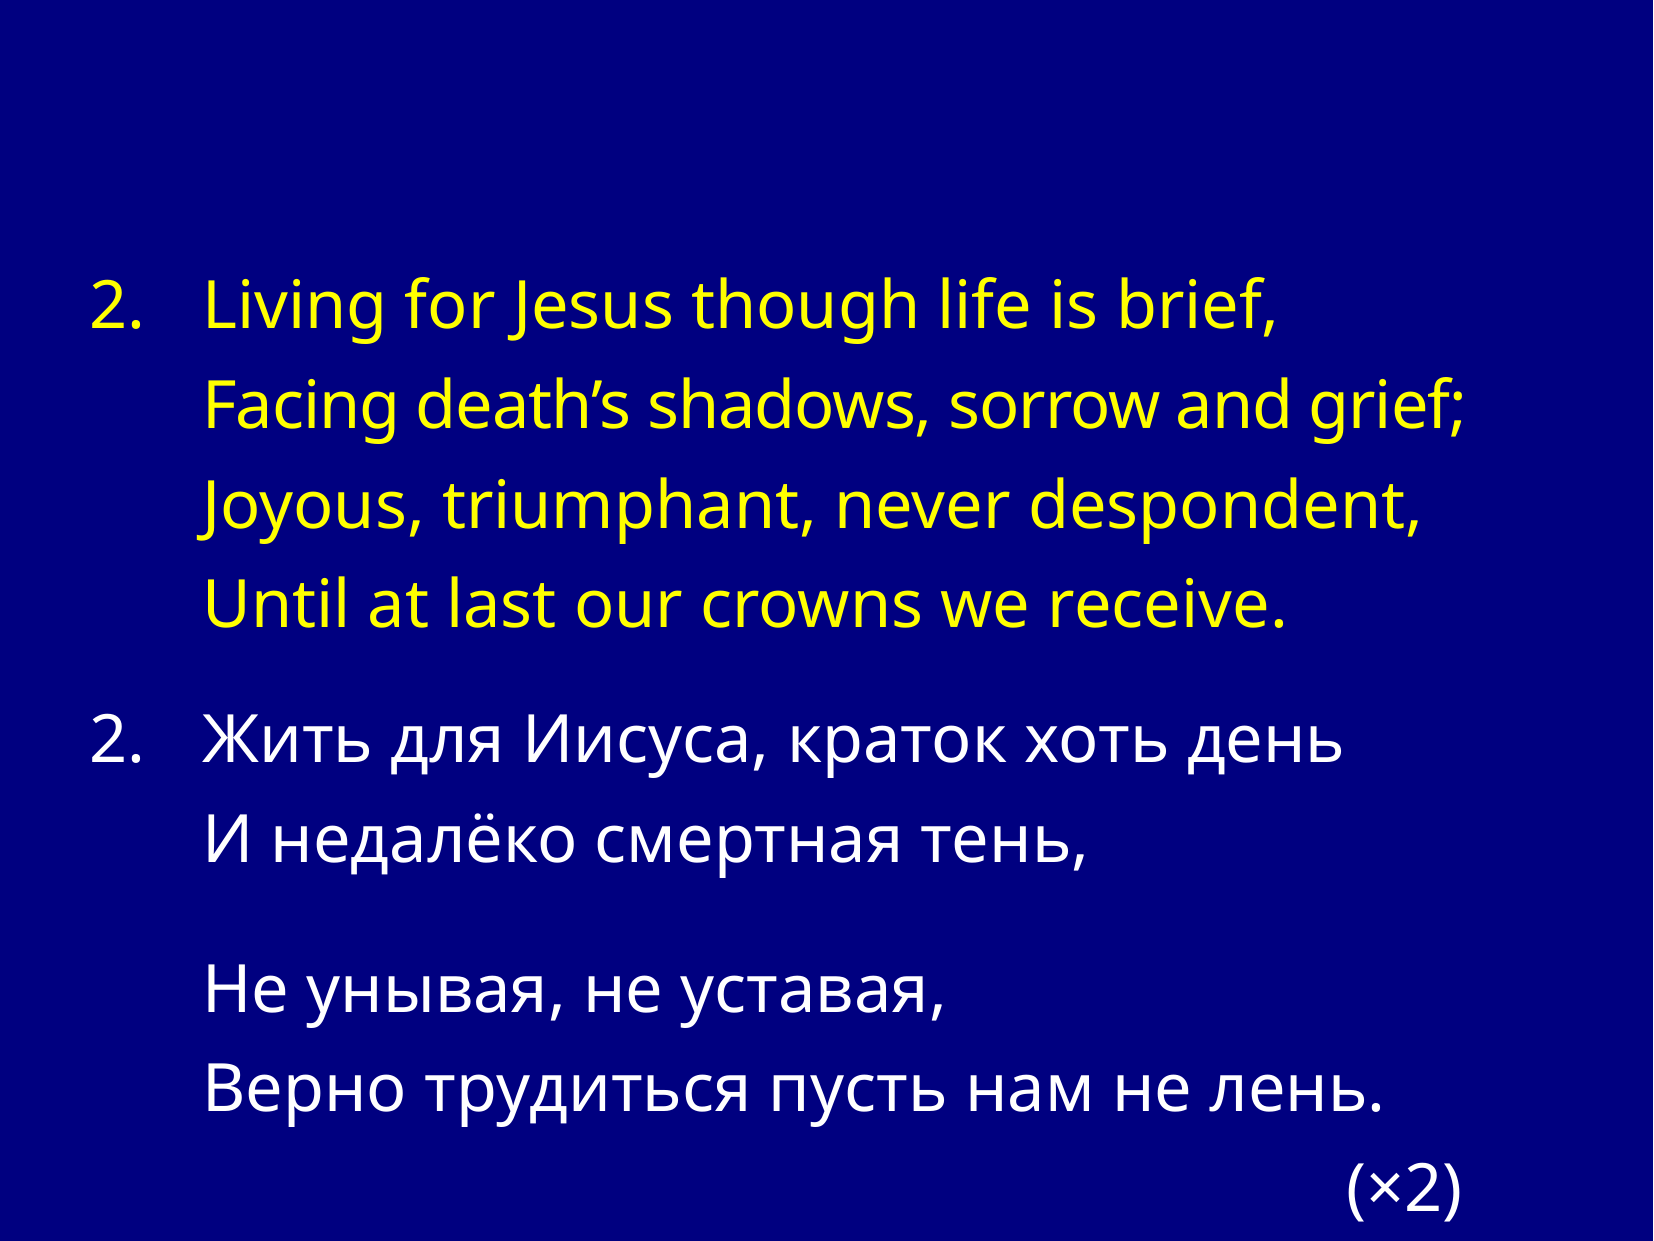

2.	Living for Jesus though life is brief,
	Facing death’s shadows, sorrow and grief;
	Joyous, triumphant, never despondent,
	Until at last our crowns we receive.
2.	Жить для Иисуса, краток хоть день
	И недалёко смертная тень,
	Не унывая, не уставая,
	Верно трудиться пусть нам не лень.
			(×2)